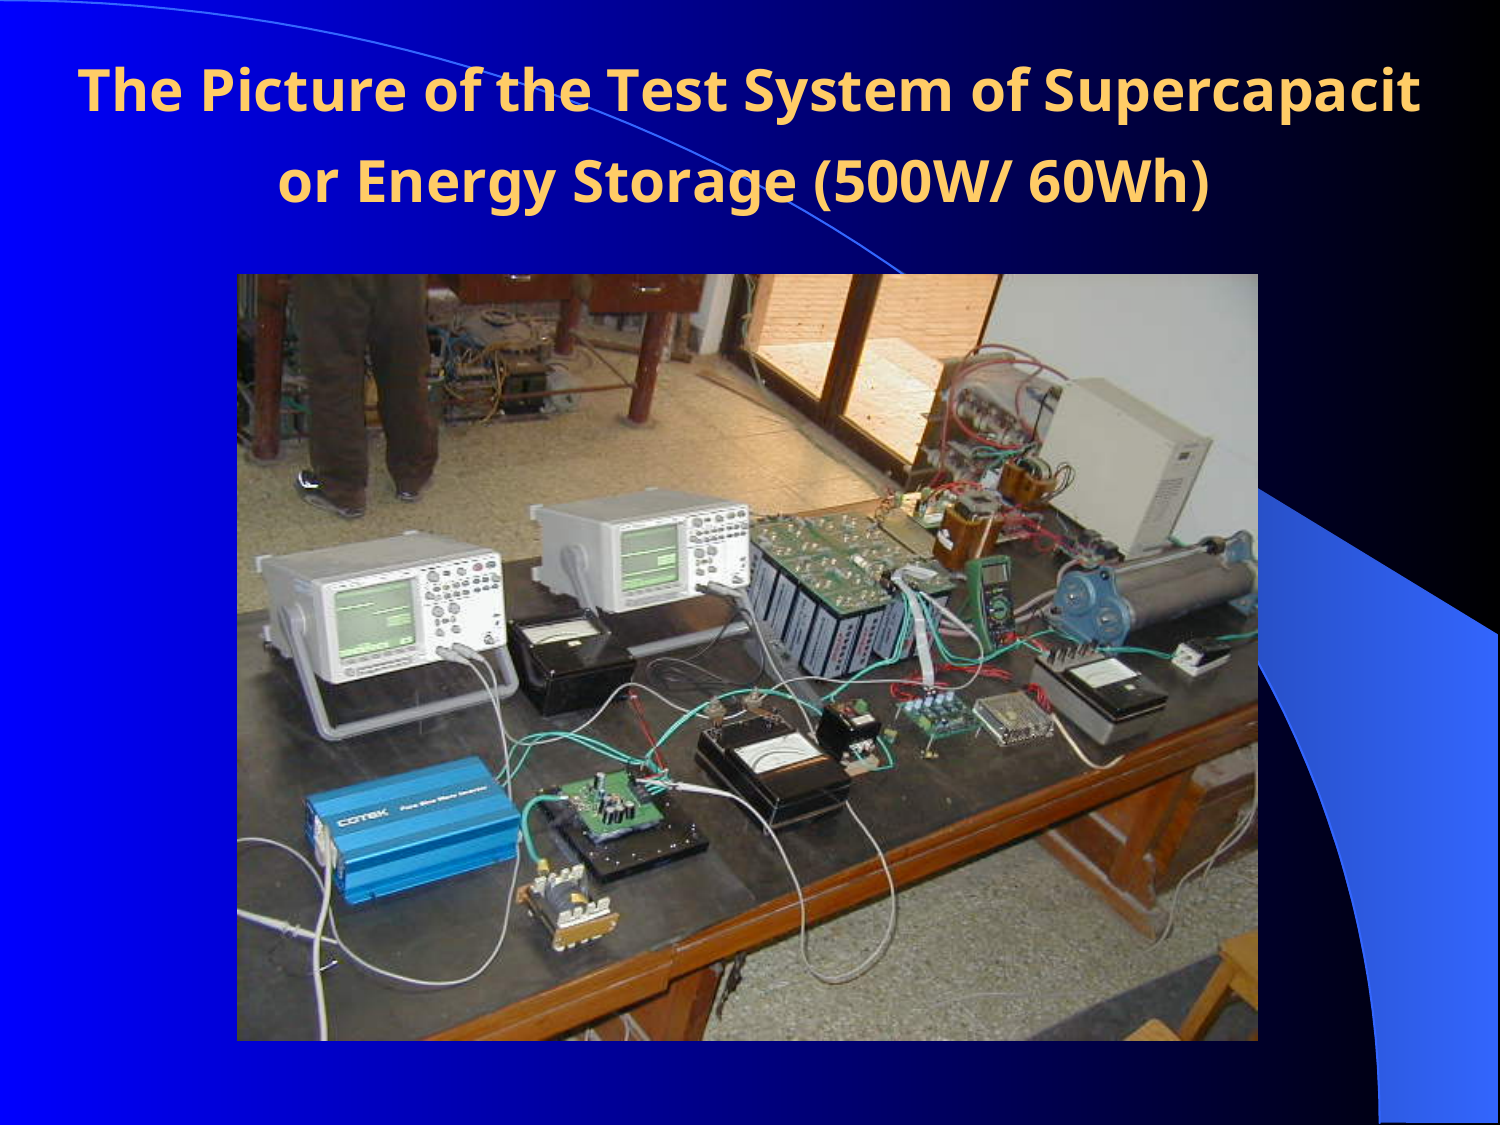

The Picture of the Test System of Supercapacitor Energy Storage (500W/ 60Wh)